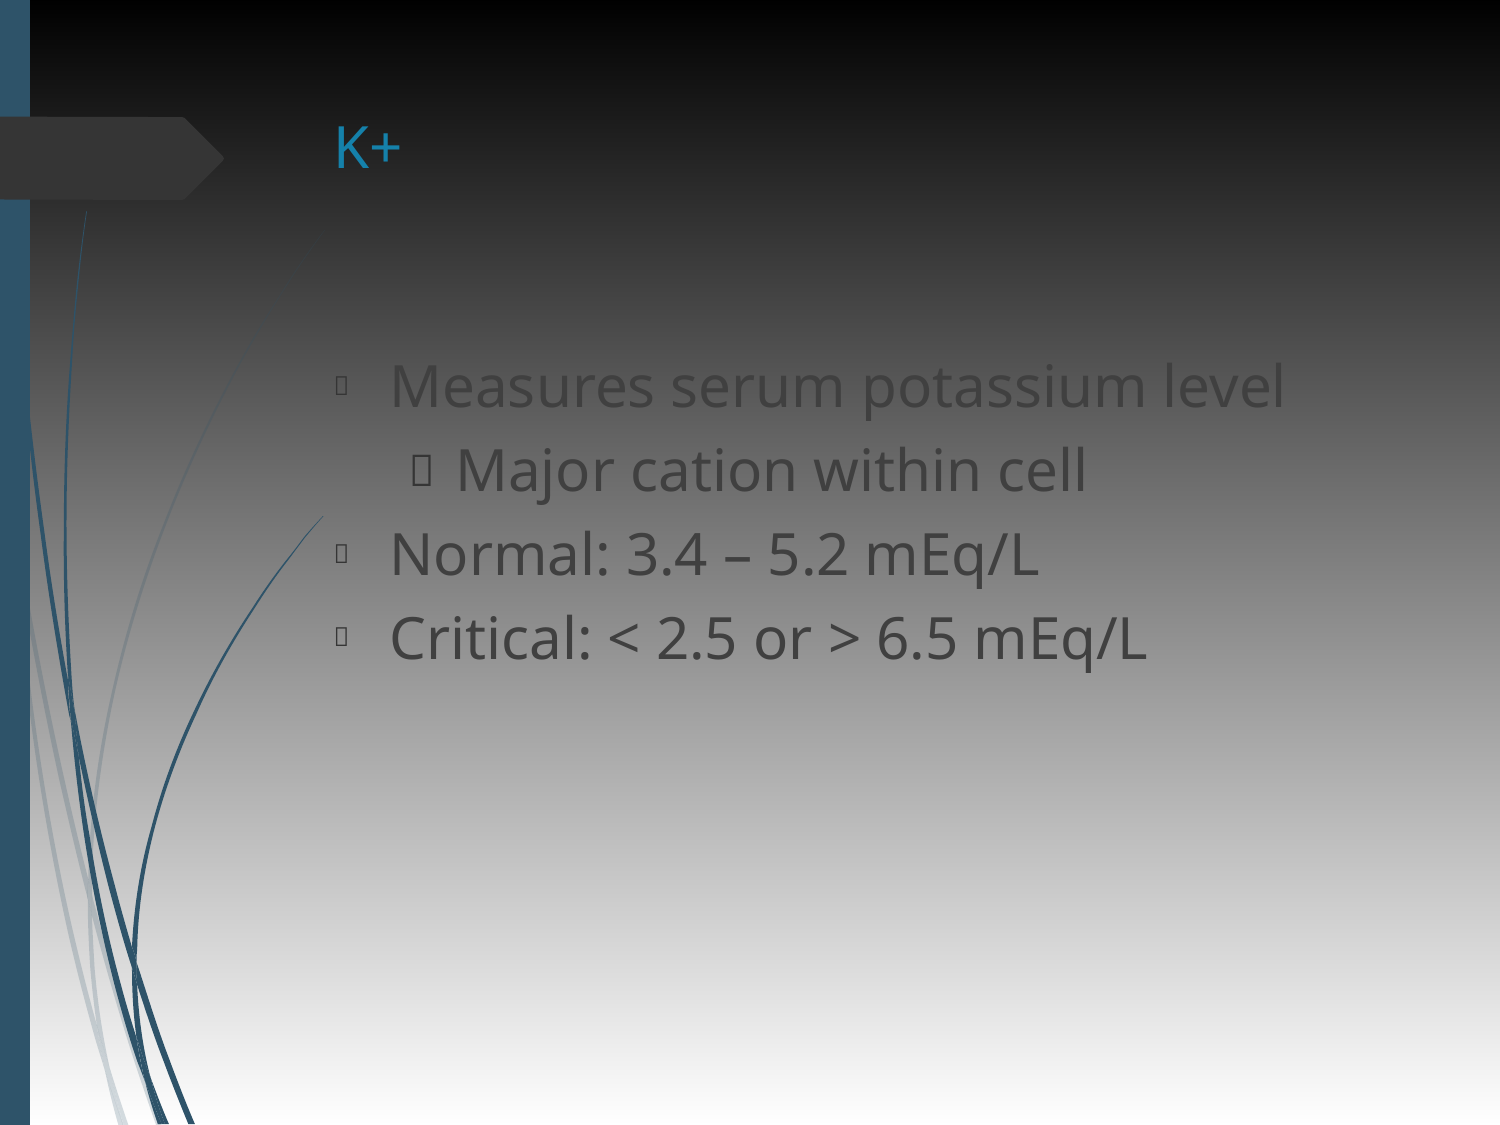

# K+
Measures serum potassium level
Major cation within cell
Normal: 3.4 – 5.2 mEq/L
Critical: < 2.5 or > 6.5 mEq/L